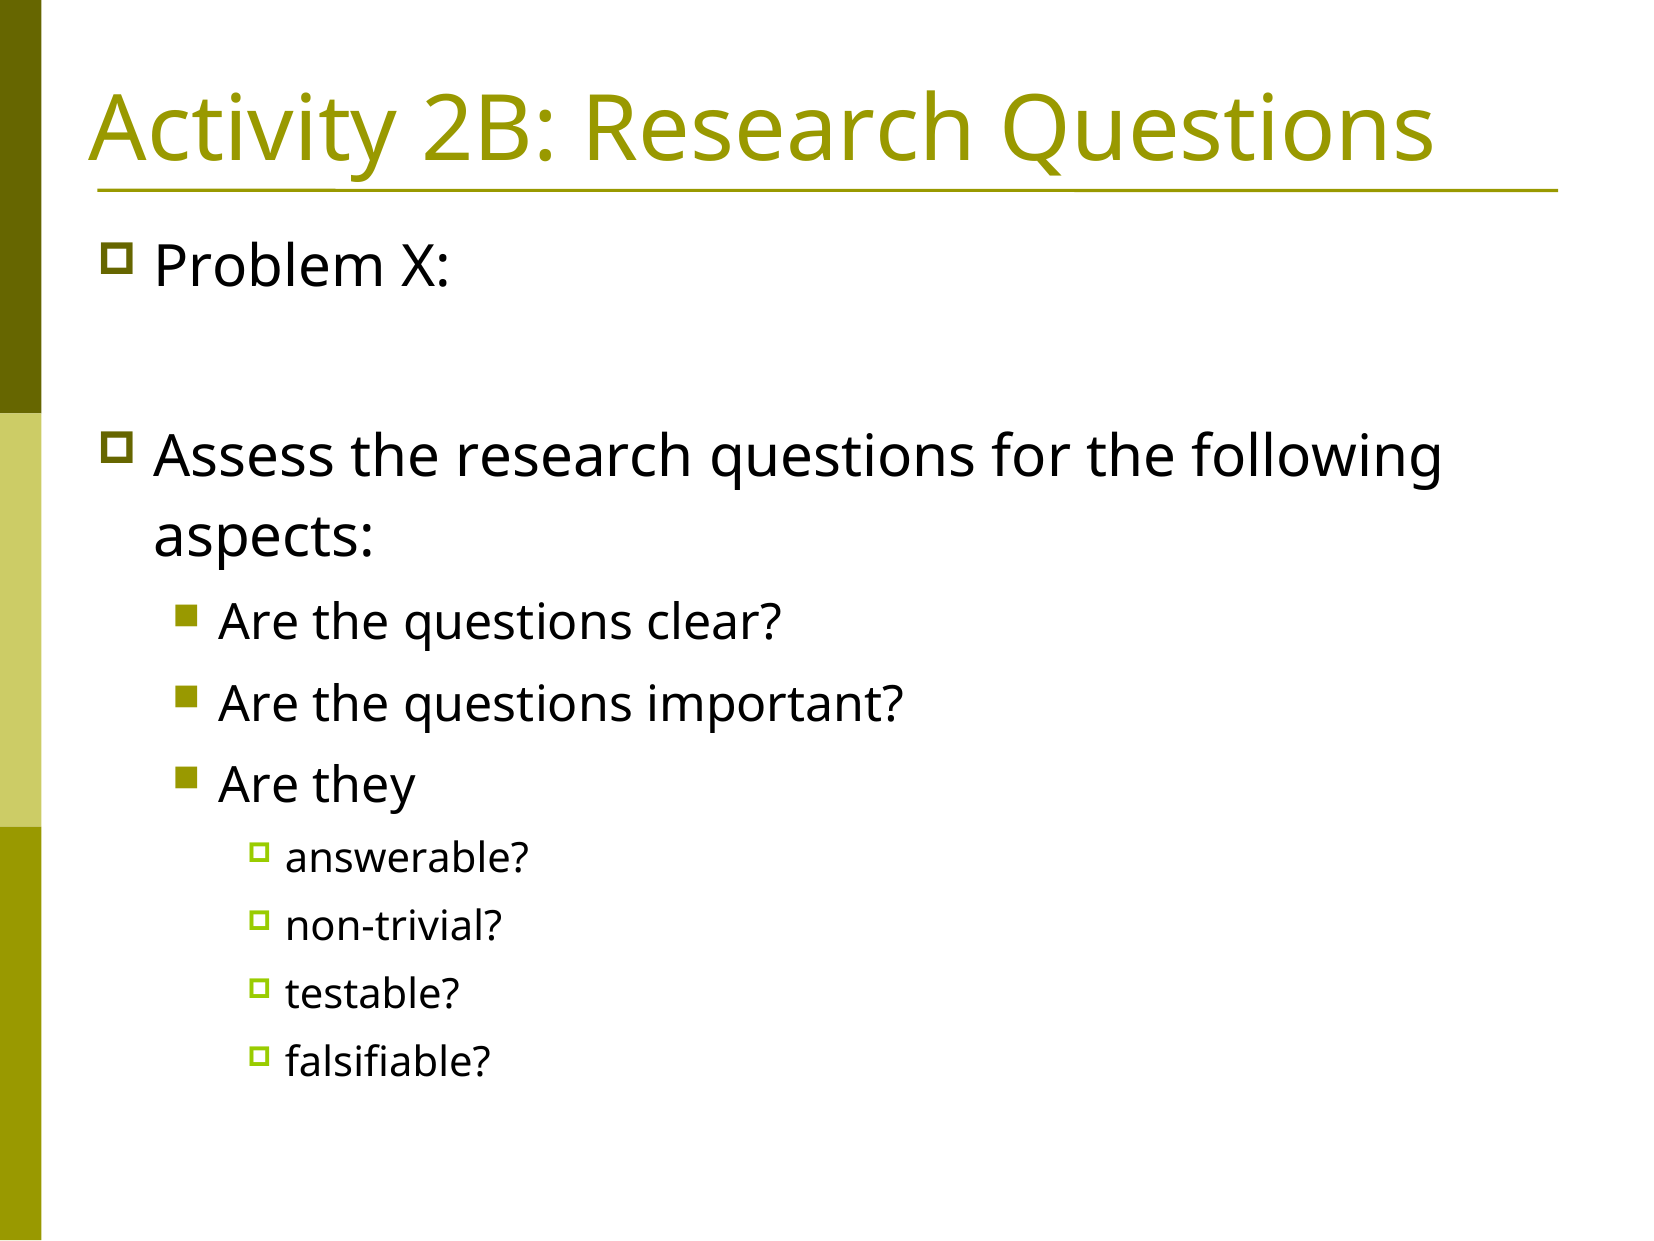

# Activity 2B: Research Questions
Problem X:
Assess the research questions for the following aspects:
Are the questions clear?
Are the questions important?
Are they
answerable?
non-trivial?
testable?
falsifiable?